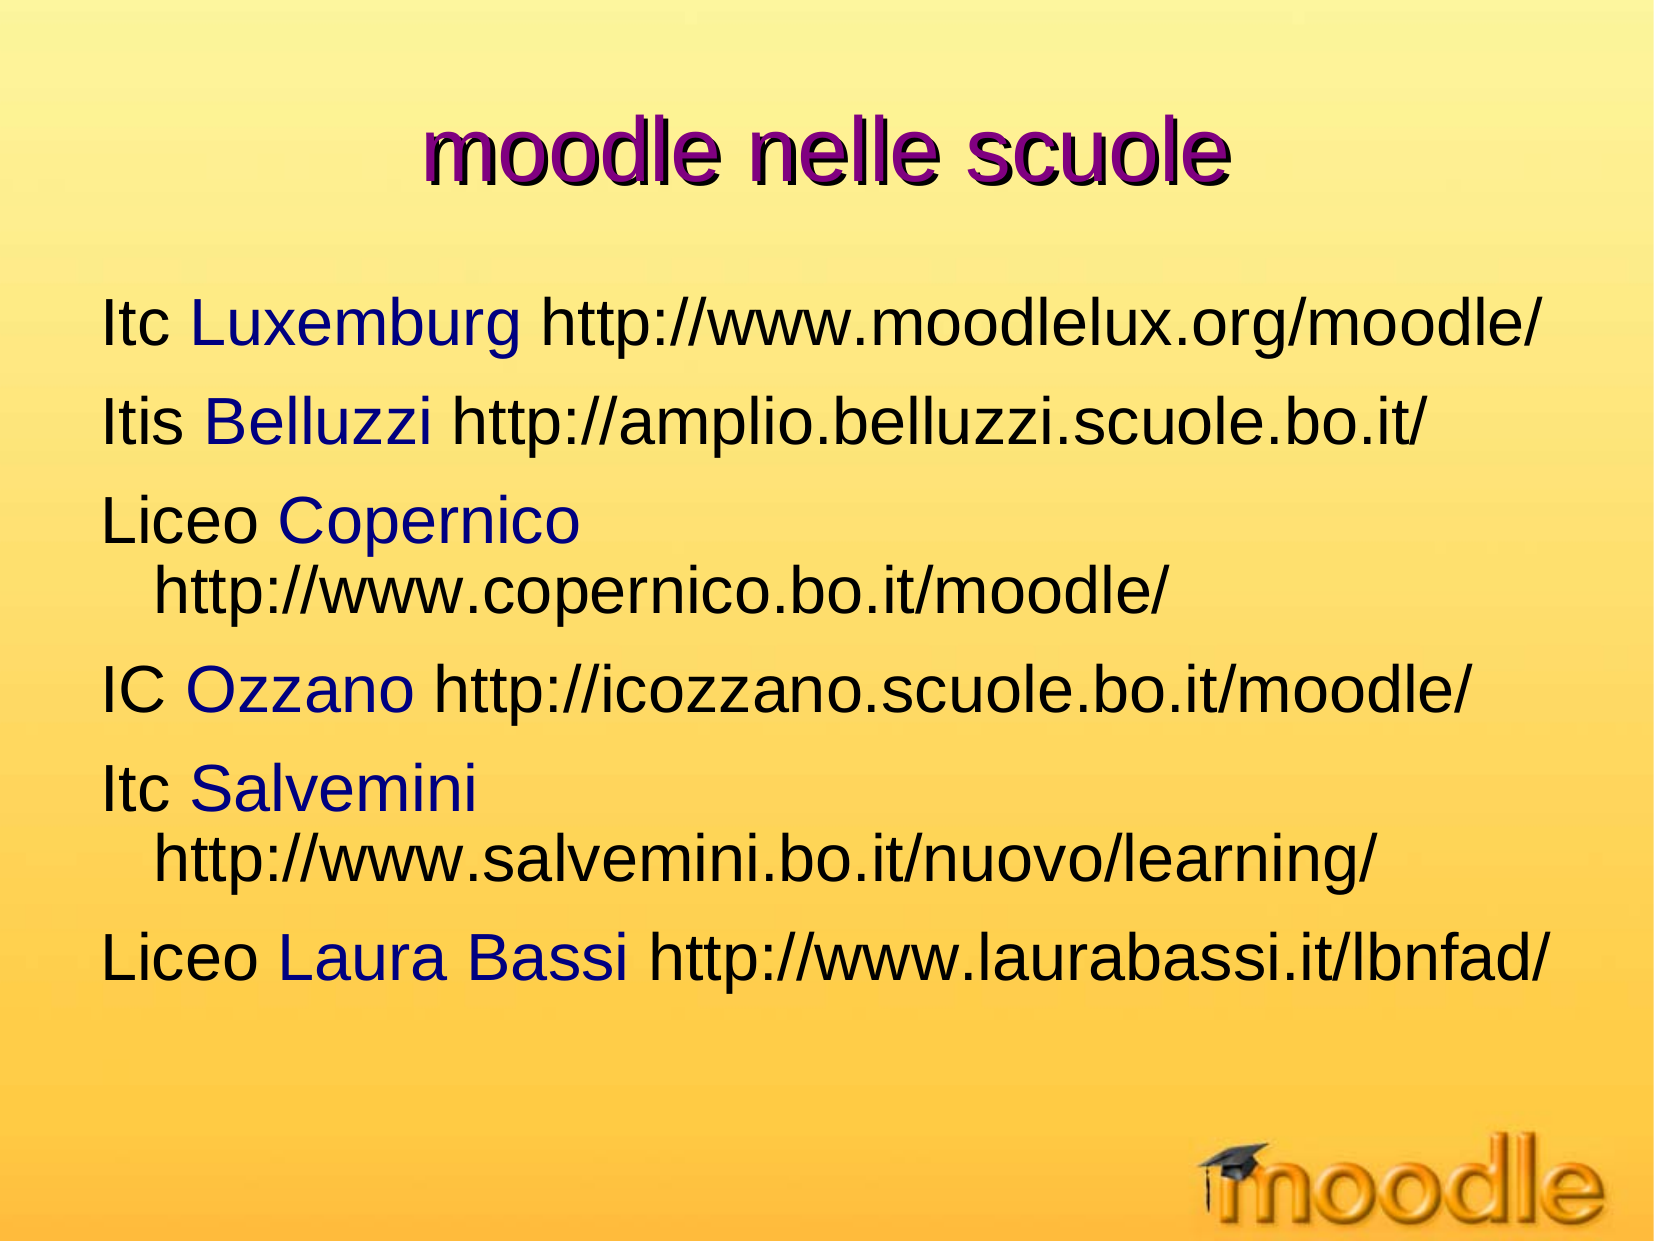

# moodle nelle scuole
Itc Luxemburg http://www.moodlelux.org/moodle/
Itis Belluzzi http://amplio.belluzzi.scuole.bo.it/
Liceo Copernico http://www.copernico.bo.it/moodle/
IC Ozzano http://icozzano.scuole.bo.it/moodle/
Itc Salvemini http://www.salvemini.bo.it/nuovo/learning/
Liceo Laura Bassi http://www.laurabassi.it/lbnfad/